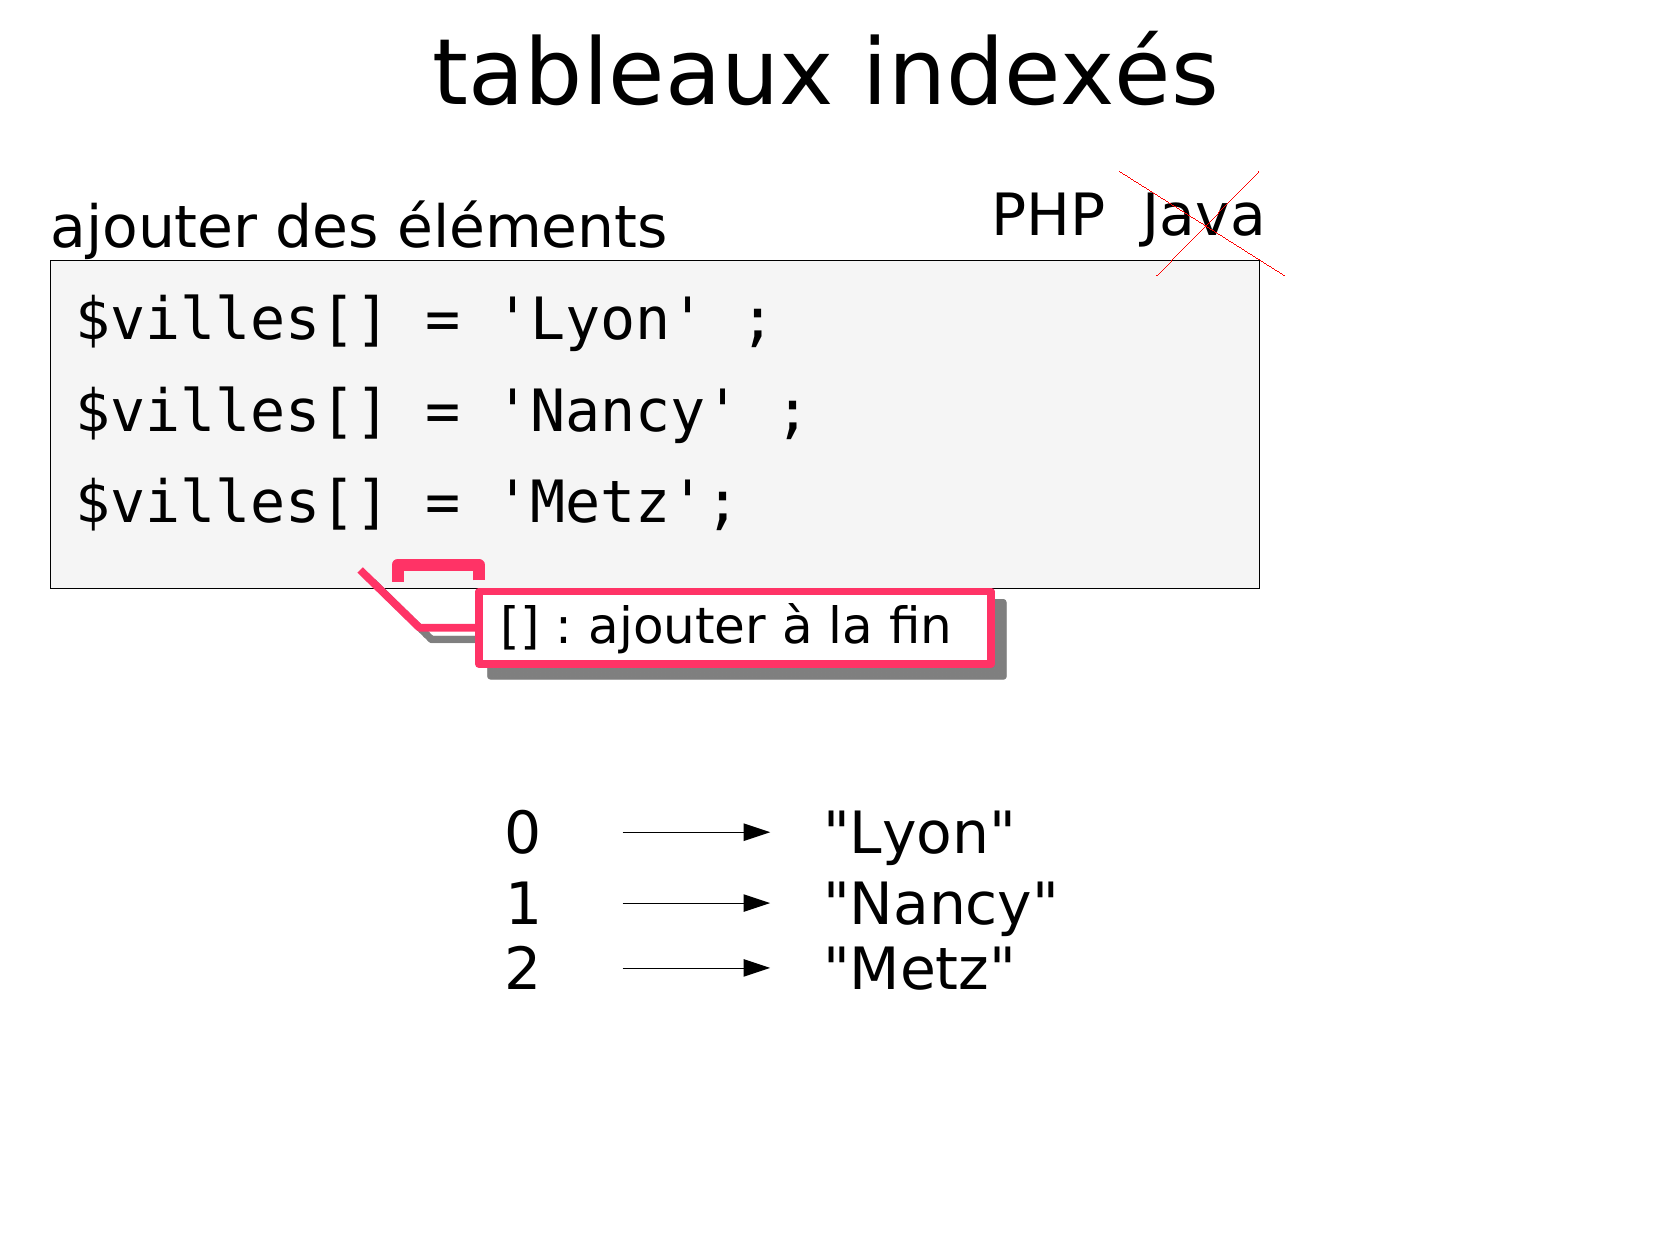

# tableaux indexés
PHP Java
ajouter des éléments
$villes[] = 'Lyon' ;
$villes[] = 'Nancy' ;
$villes[] = 'Metz';
0
"Lyon"
1
"Nancy"
2
"Metz"